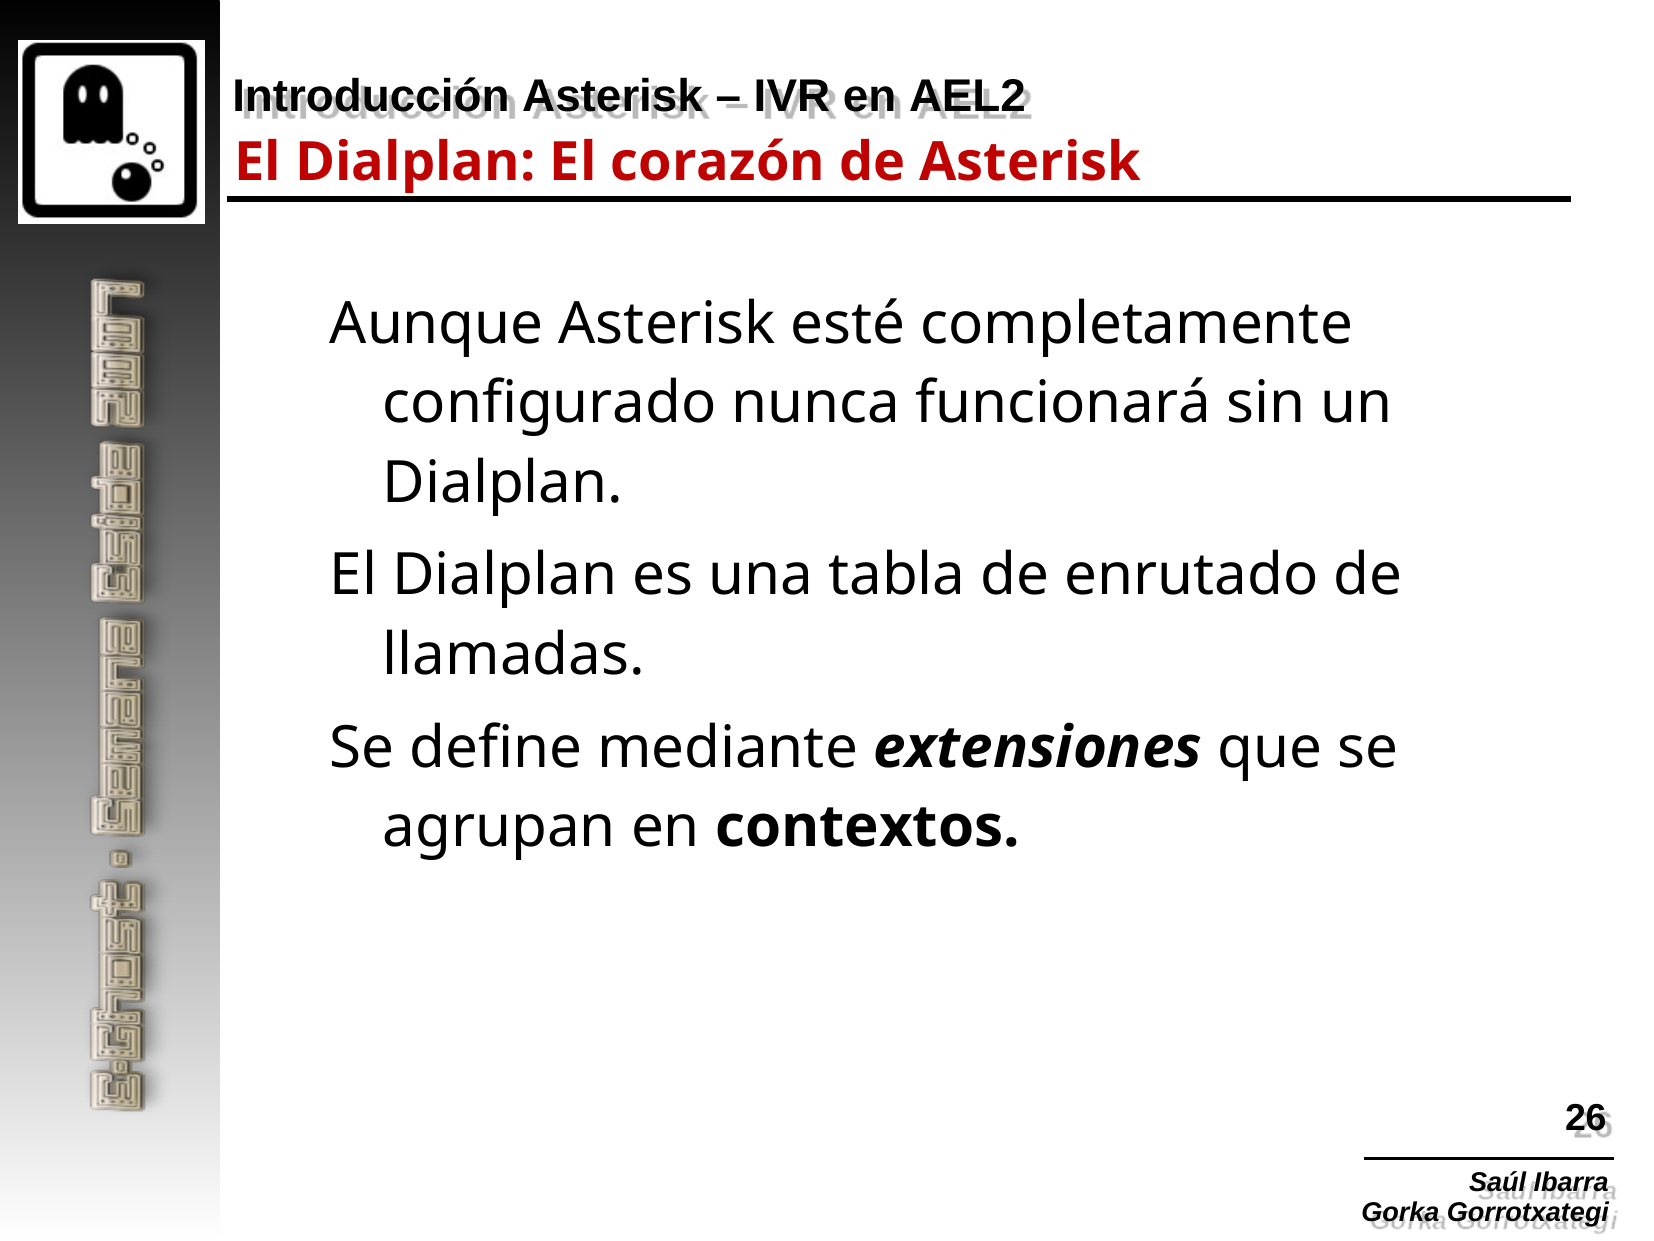

# El Dialplan: El corazón de Asterisk
Aunque Asterisk esté completamente configurado nunca funcionará sin un Dialplan.
El Dialplan es una tabla de enrutado de llamadas.
Se define mediante extensiones que se agrupan en contextos.